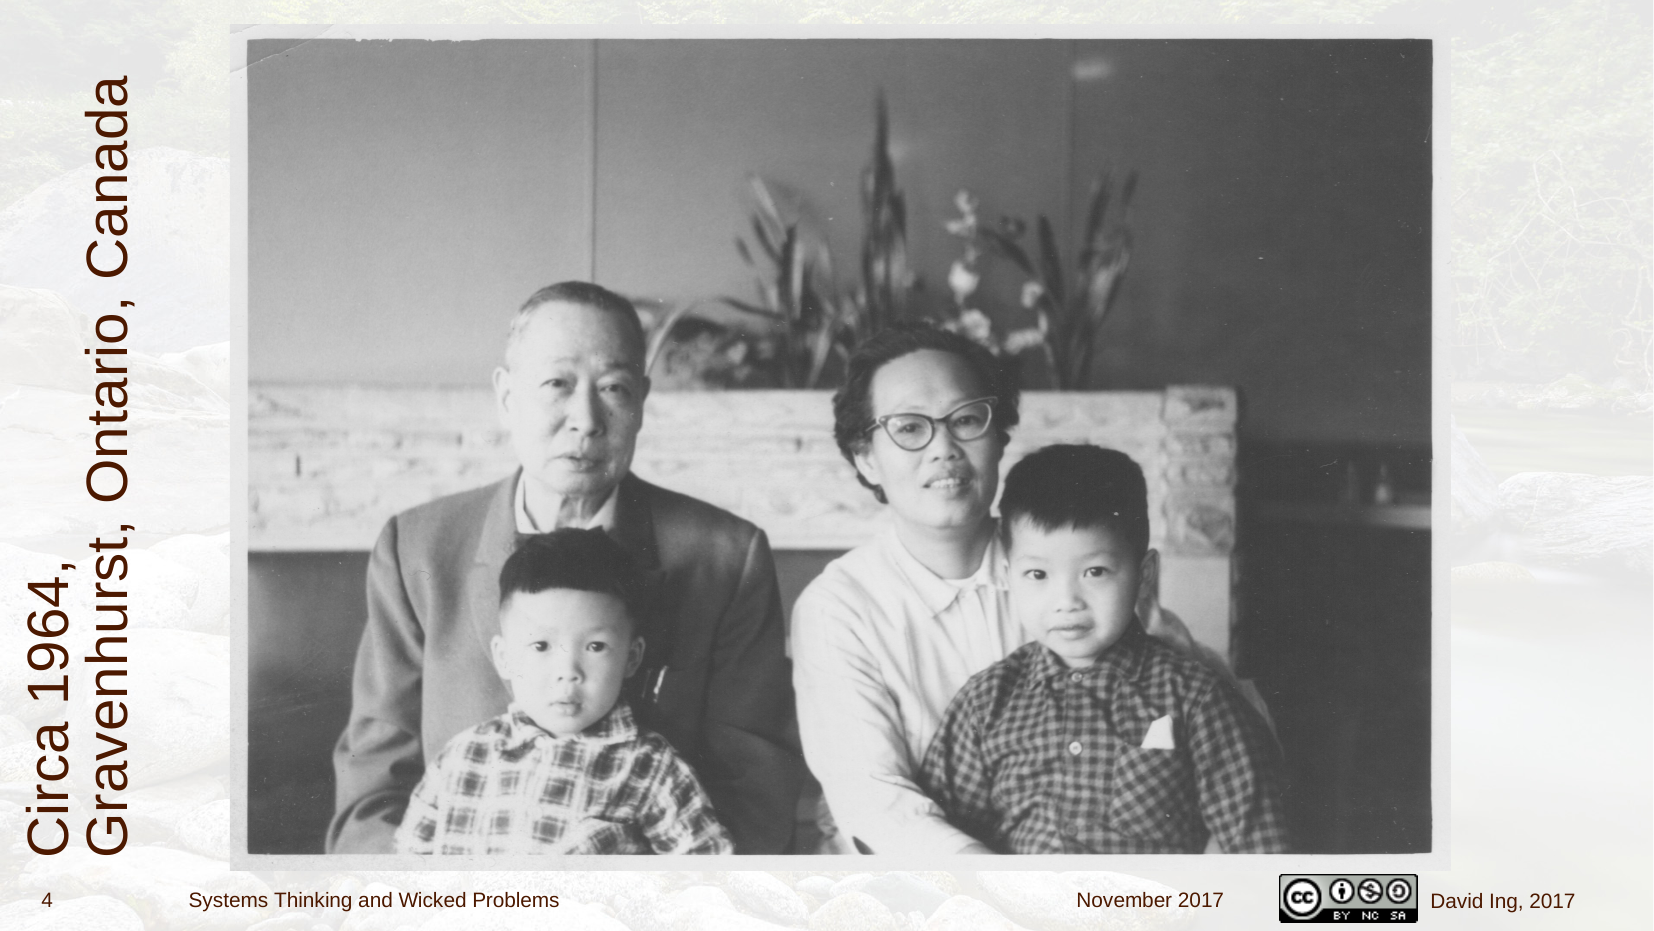

# Circa 1964, Gravenhurst, Ontario, Canada
Systems Thinking and Wicked Problems
November 2017
4